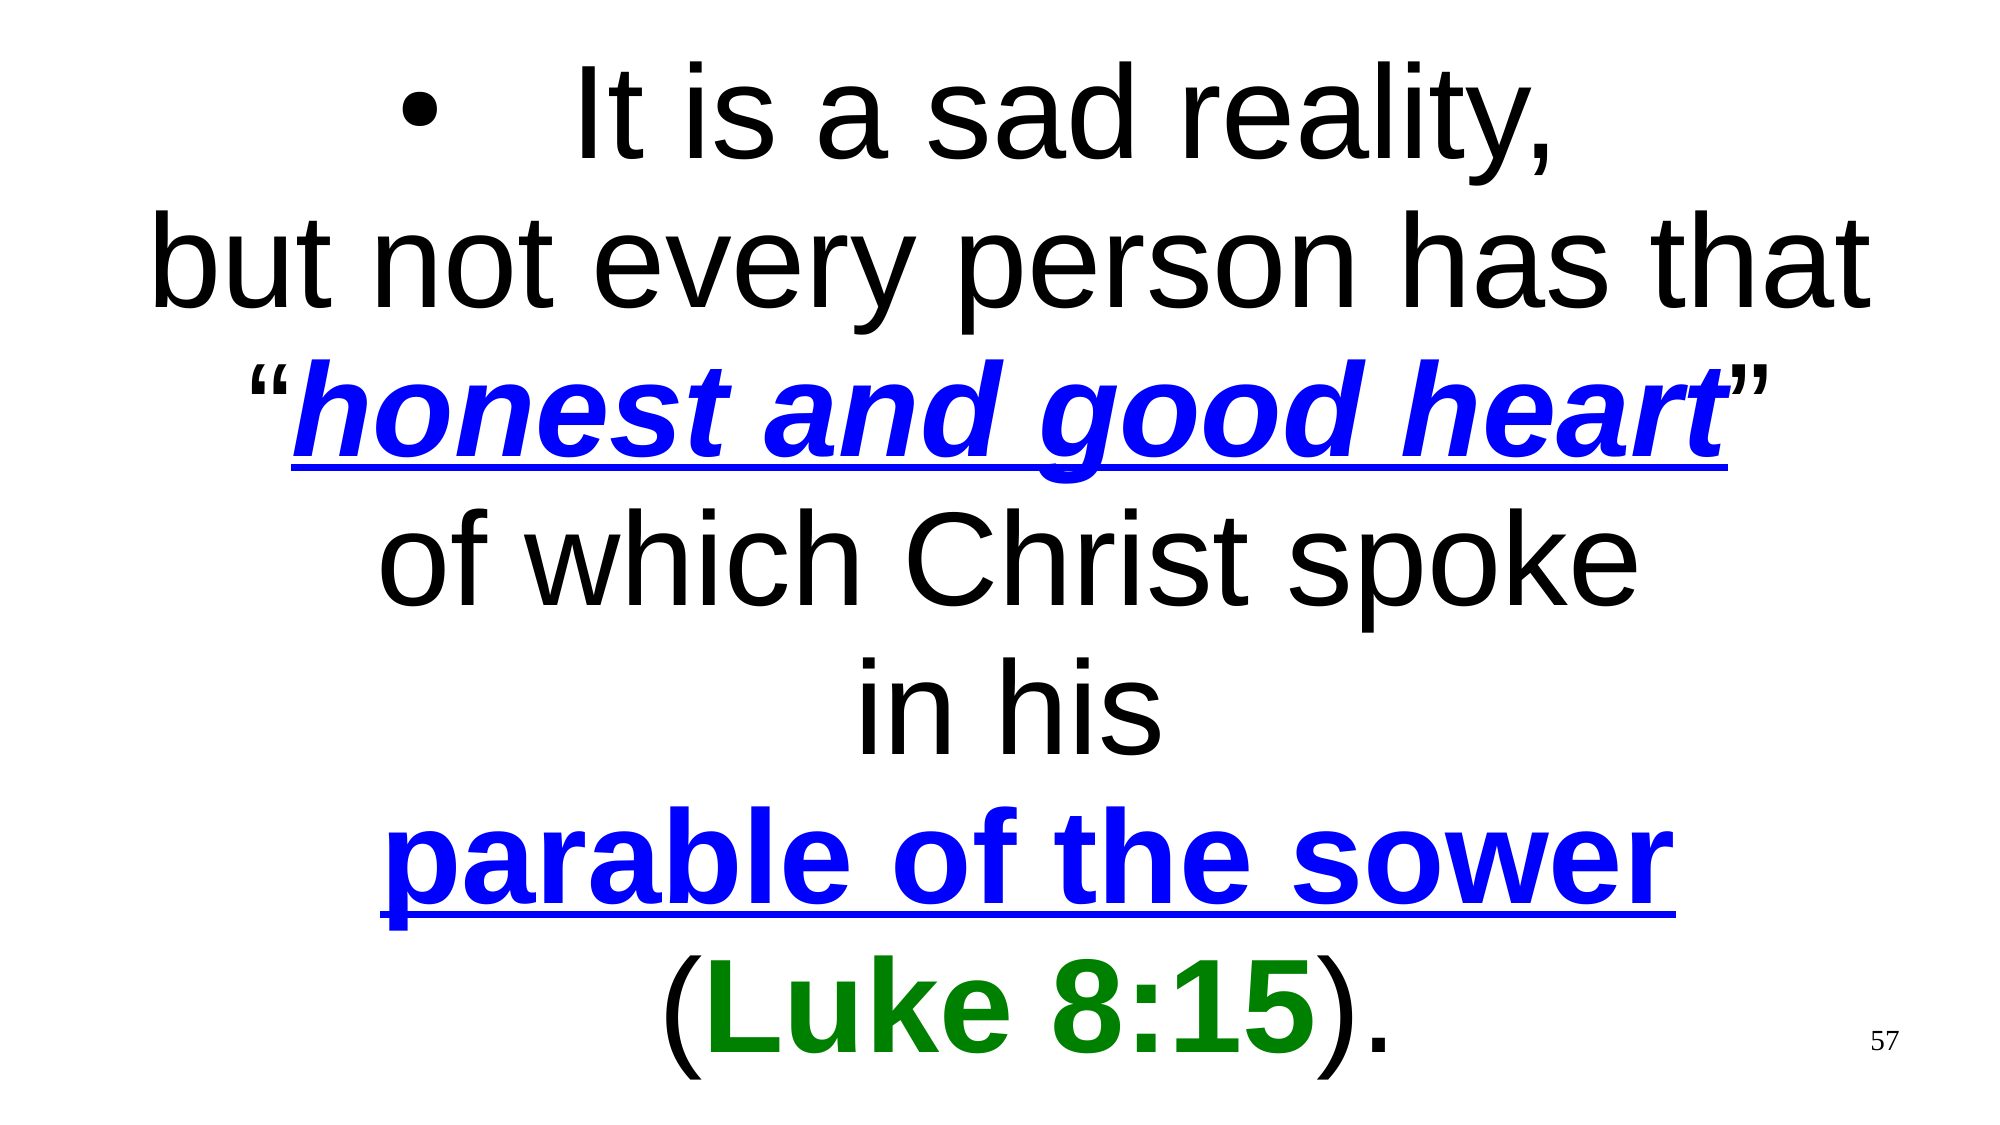

# It is a sad reality, but not every person has that “honest and good heart” of which Christ spoke in his parable of the sower (Luke 8:15).
57